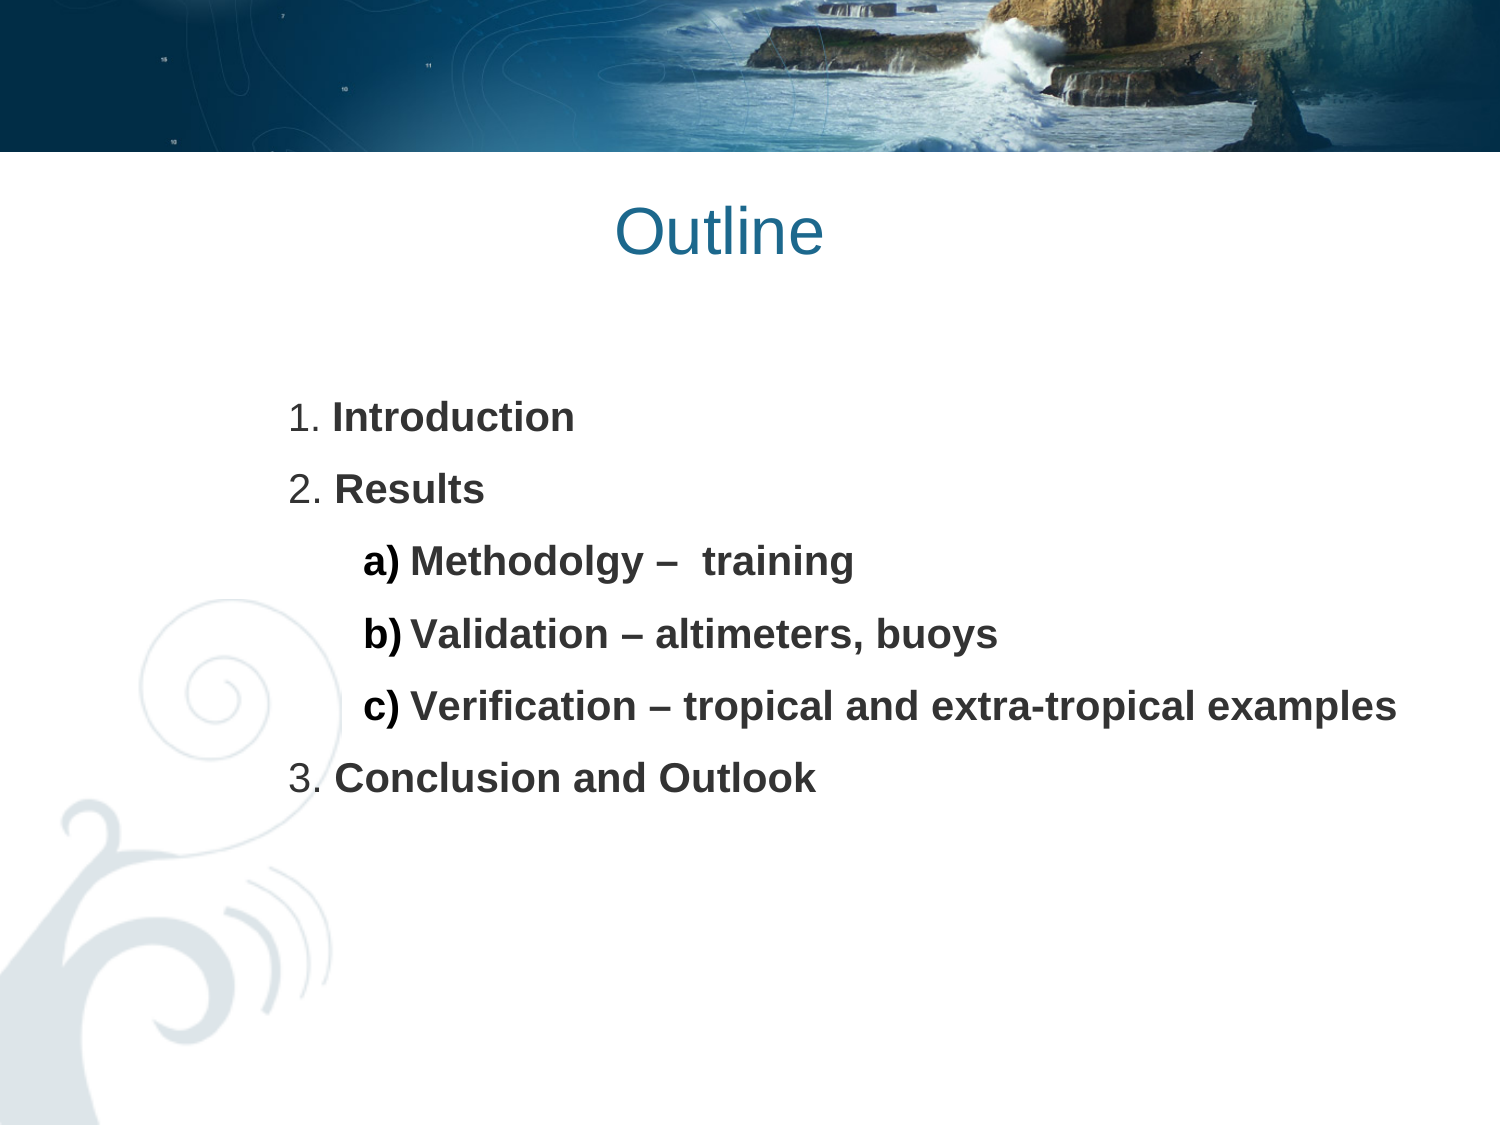

Outline
1. Introduction
2. Results
Methodolgy – training
Validation – altimeters, buoys
Verification – tropical and extra-tropical examples
3. Conclusion and Outlook